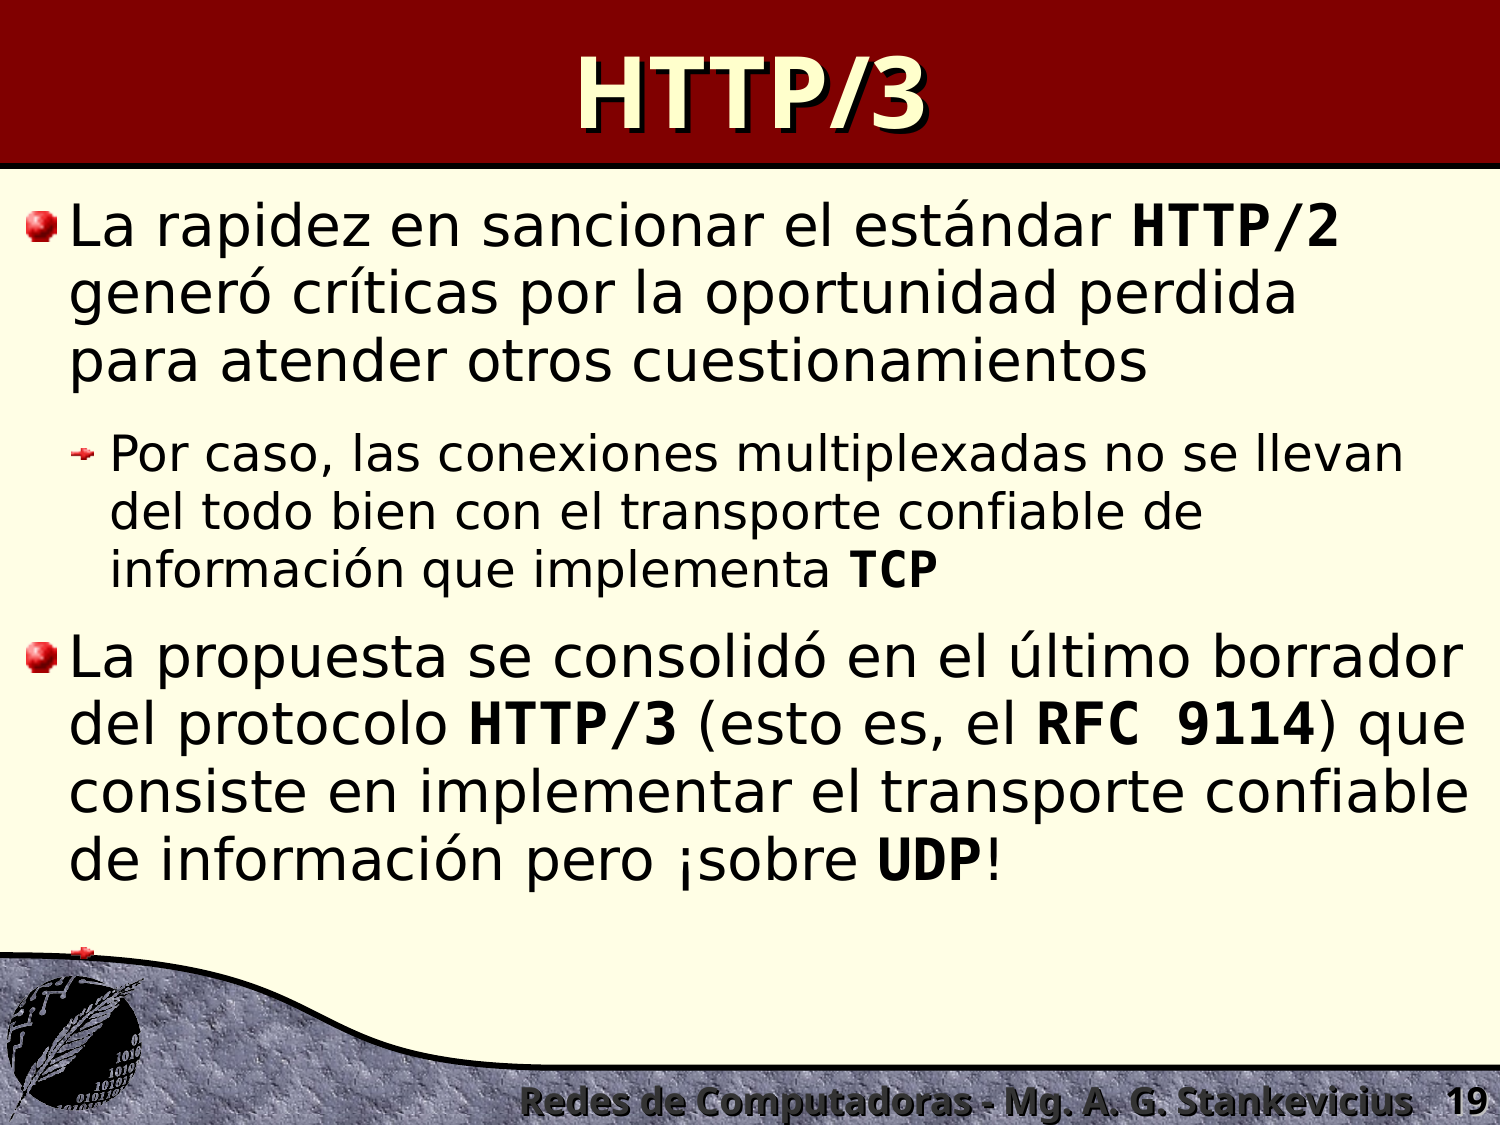

# HTTP/3
La rapidez en sancionar el estándar HTTP/2 generó críticas por la oportunidad perdida
para atender otros cuestionamientos
Por caso, las conexiones multiplexadas no se llevan del todo bien con el transporte confiable de información que implementa TCP
La propuesta se consolidó en el último borrador del protocolo HTTP/3 (esto es, el RFC 9114) que consiste en implementar el transporte confiable de información pero ¡sobre UDP!
19